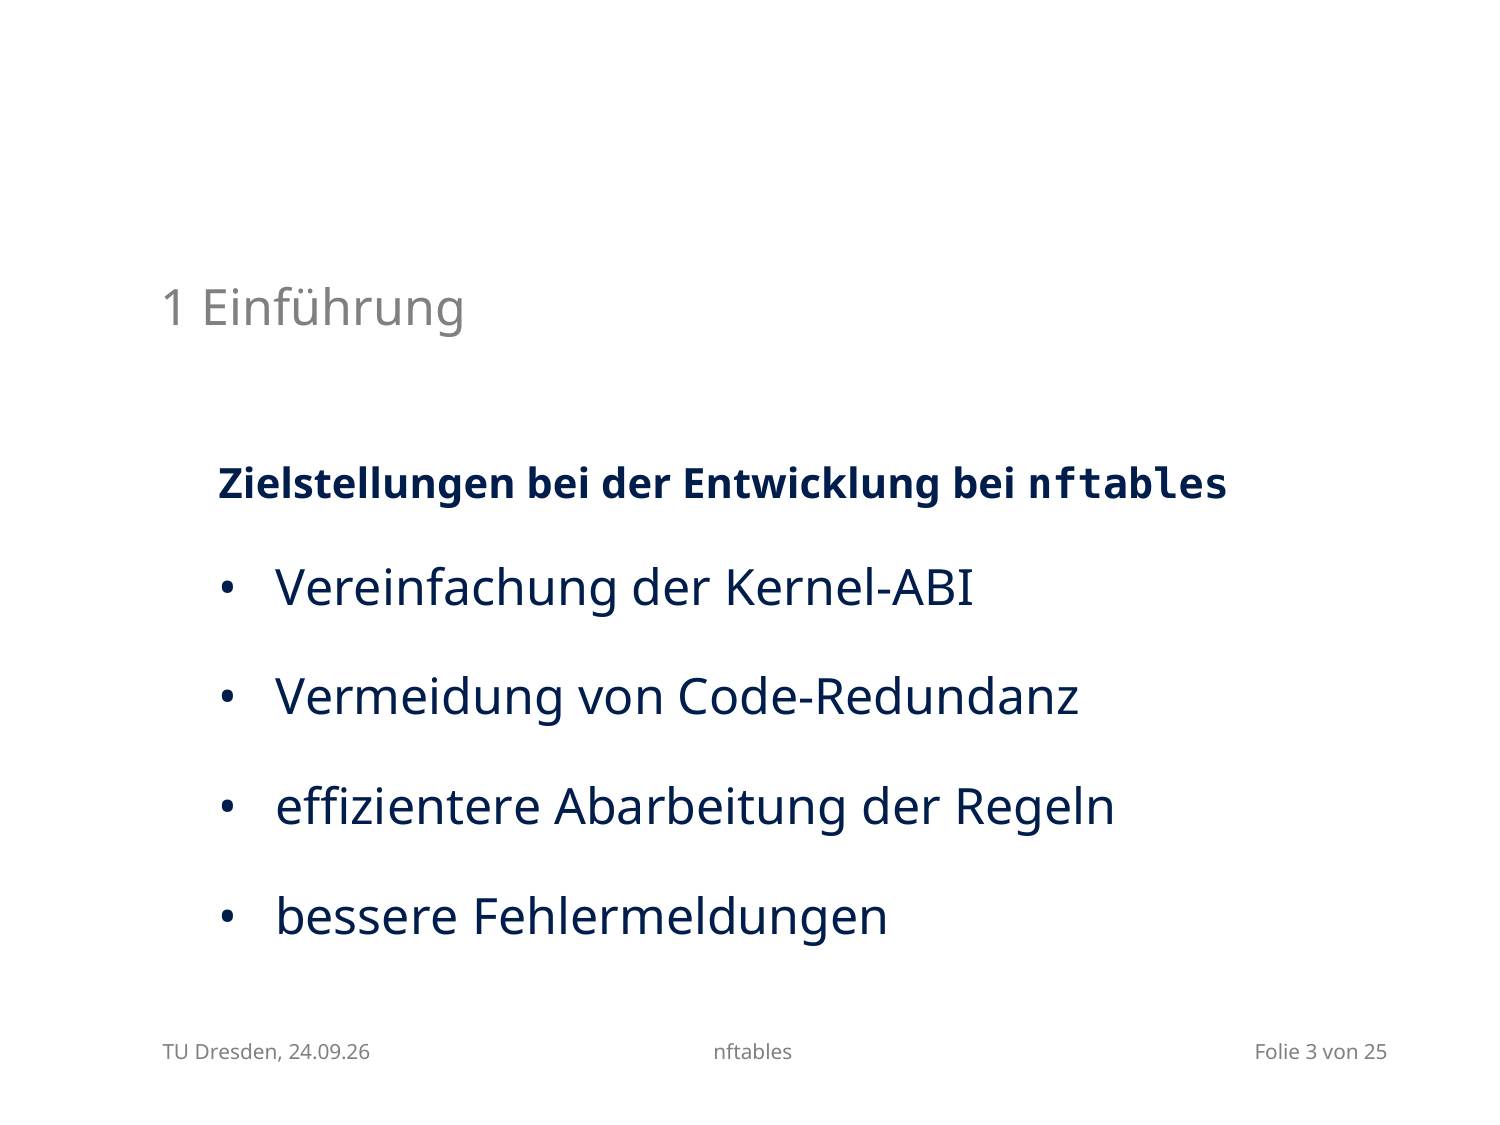

# 1 Einführung
Zielstellungen bei der Entwicklung bei nftables
Vereinfachung der Kernel-ABI
Vermeidung von Code-Redundanz
effizientere Abarbeitung der Regeln
bessere Fehlermeldungen
3